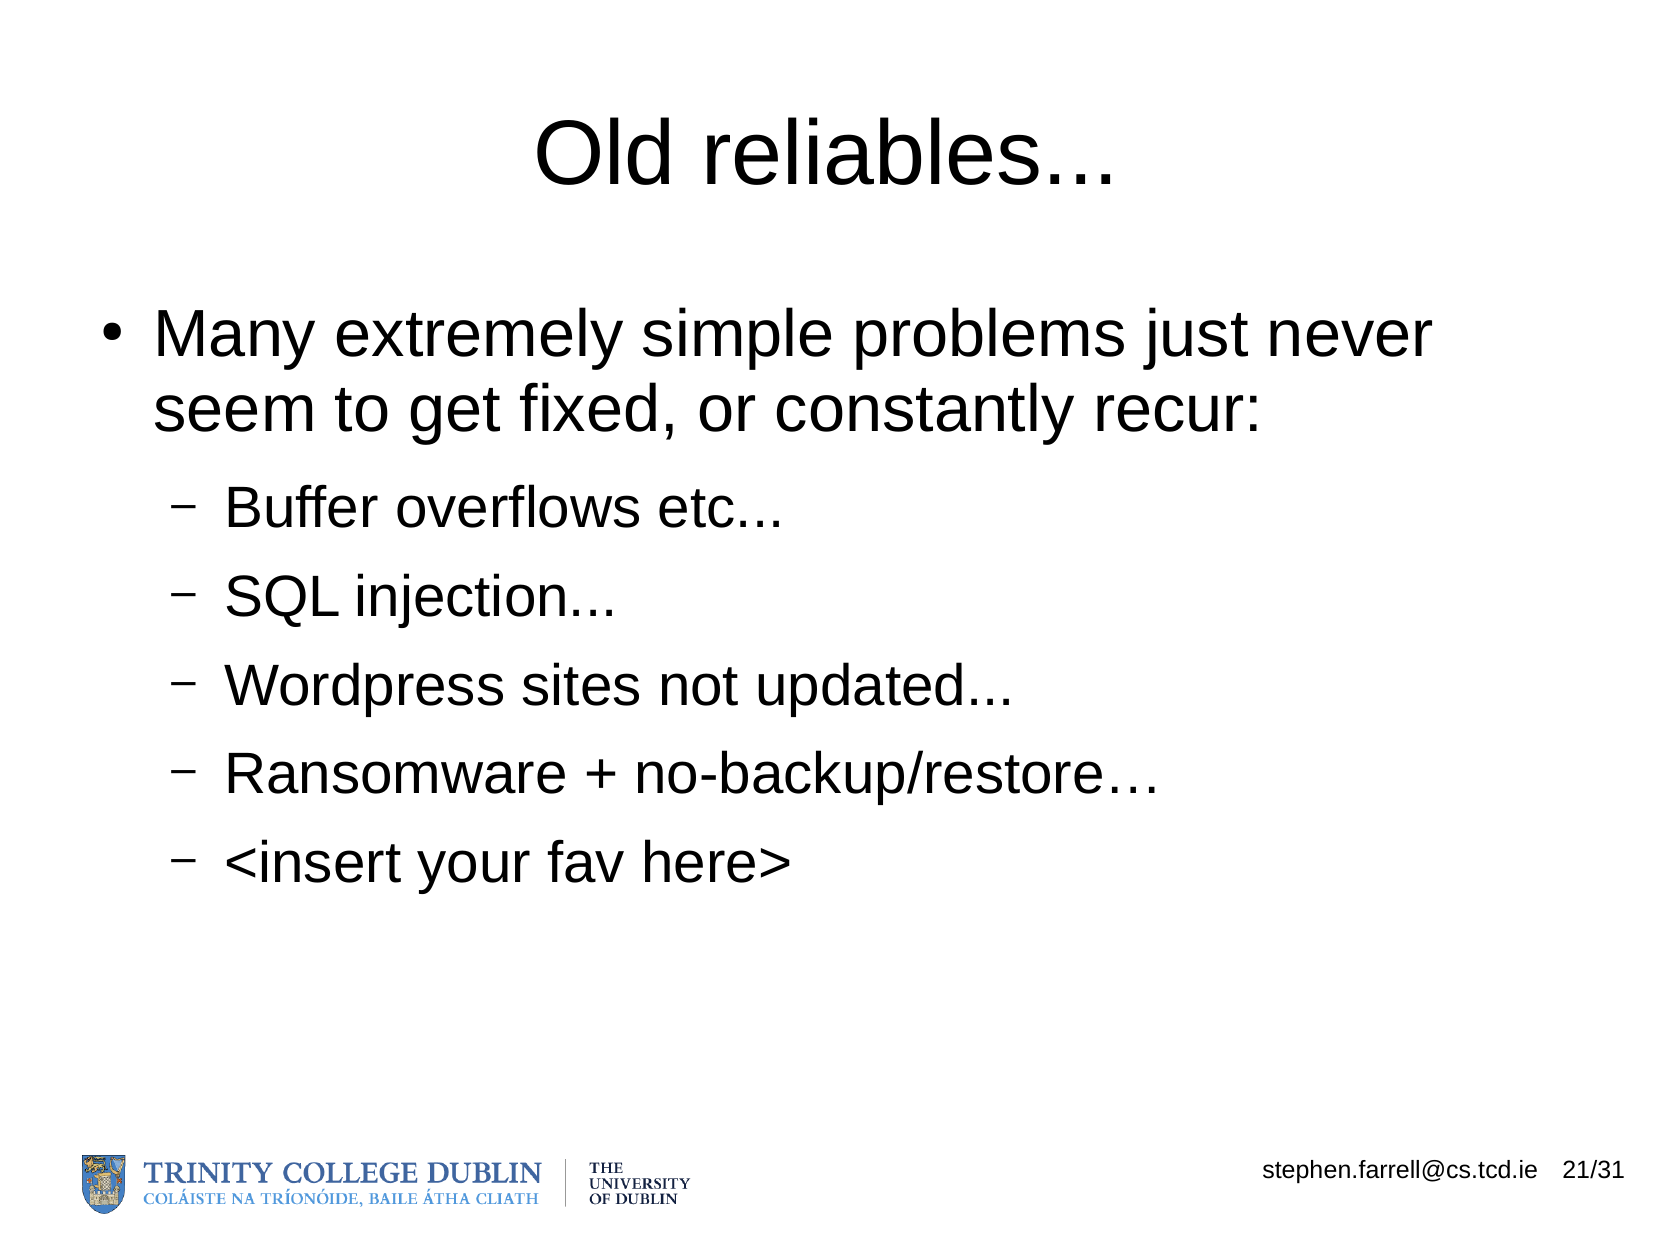

# Old reliables...
Many extremely simple problems just never seem to get fixed, or constantly recur:
Buffer overflows etc...
SQL injection...
Wordpress sites not updated...
Ransomware + no-backup/restore…
<insert your fav here>